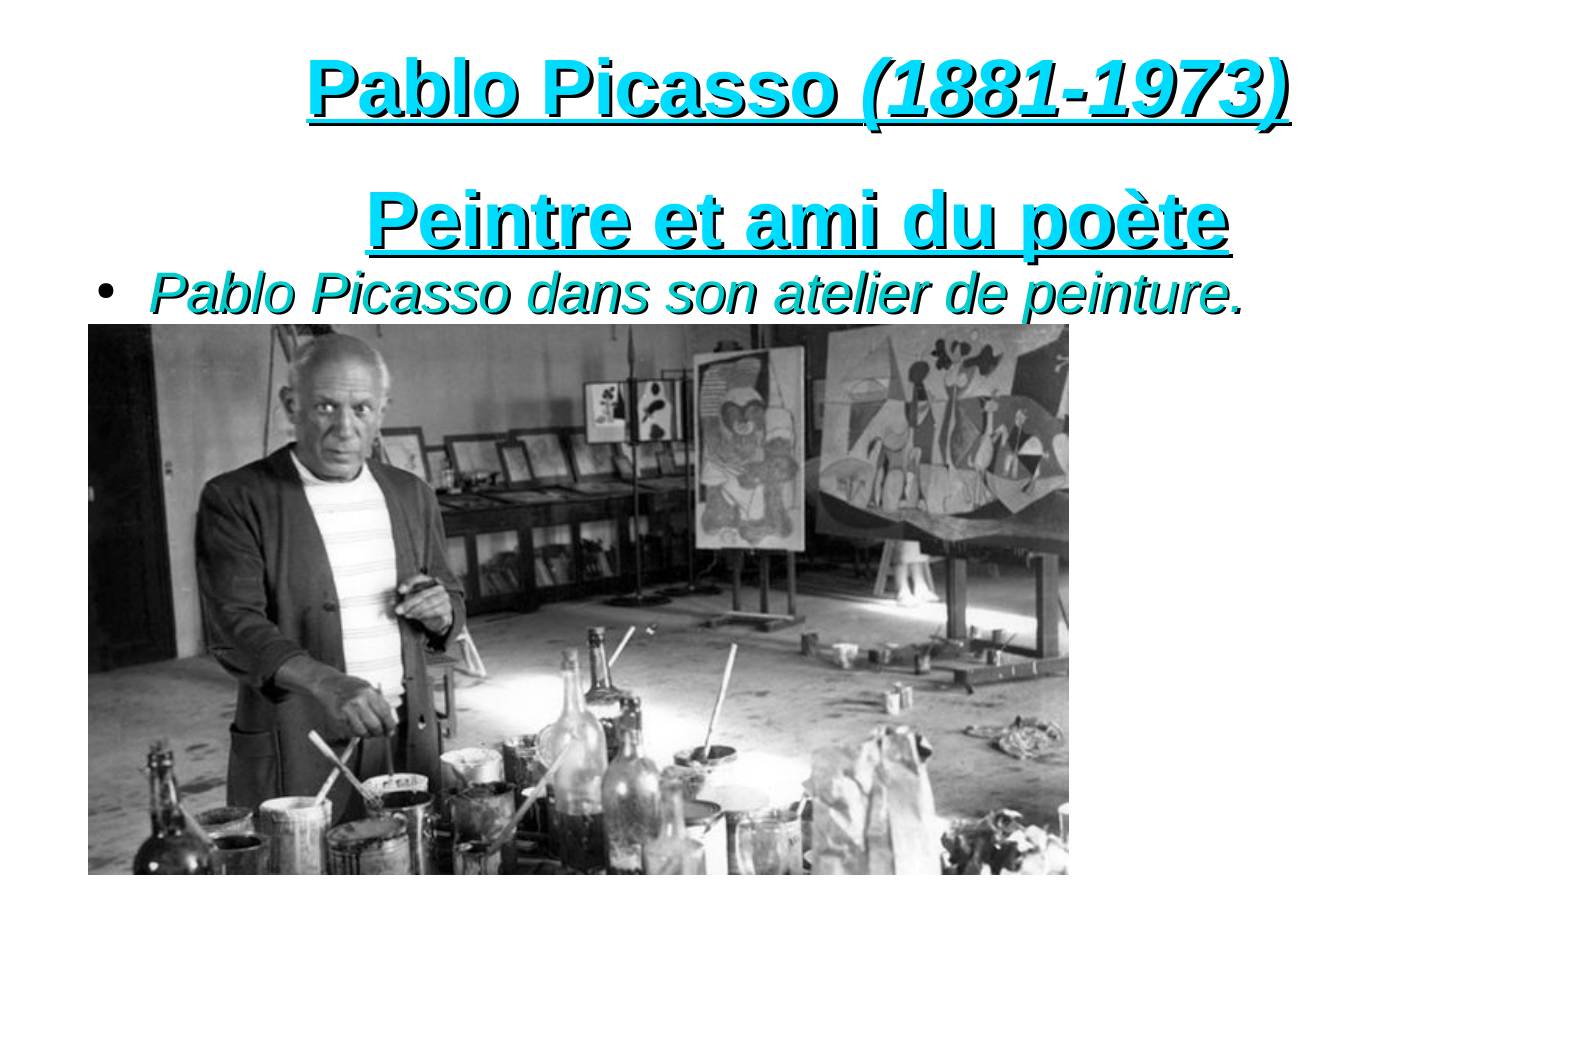

# Pablo Picasso (1881-1973) Peintre et ami du poète
Pablo Picasso dans son atelier de peinture.